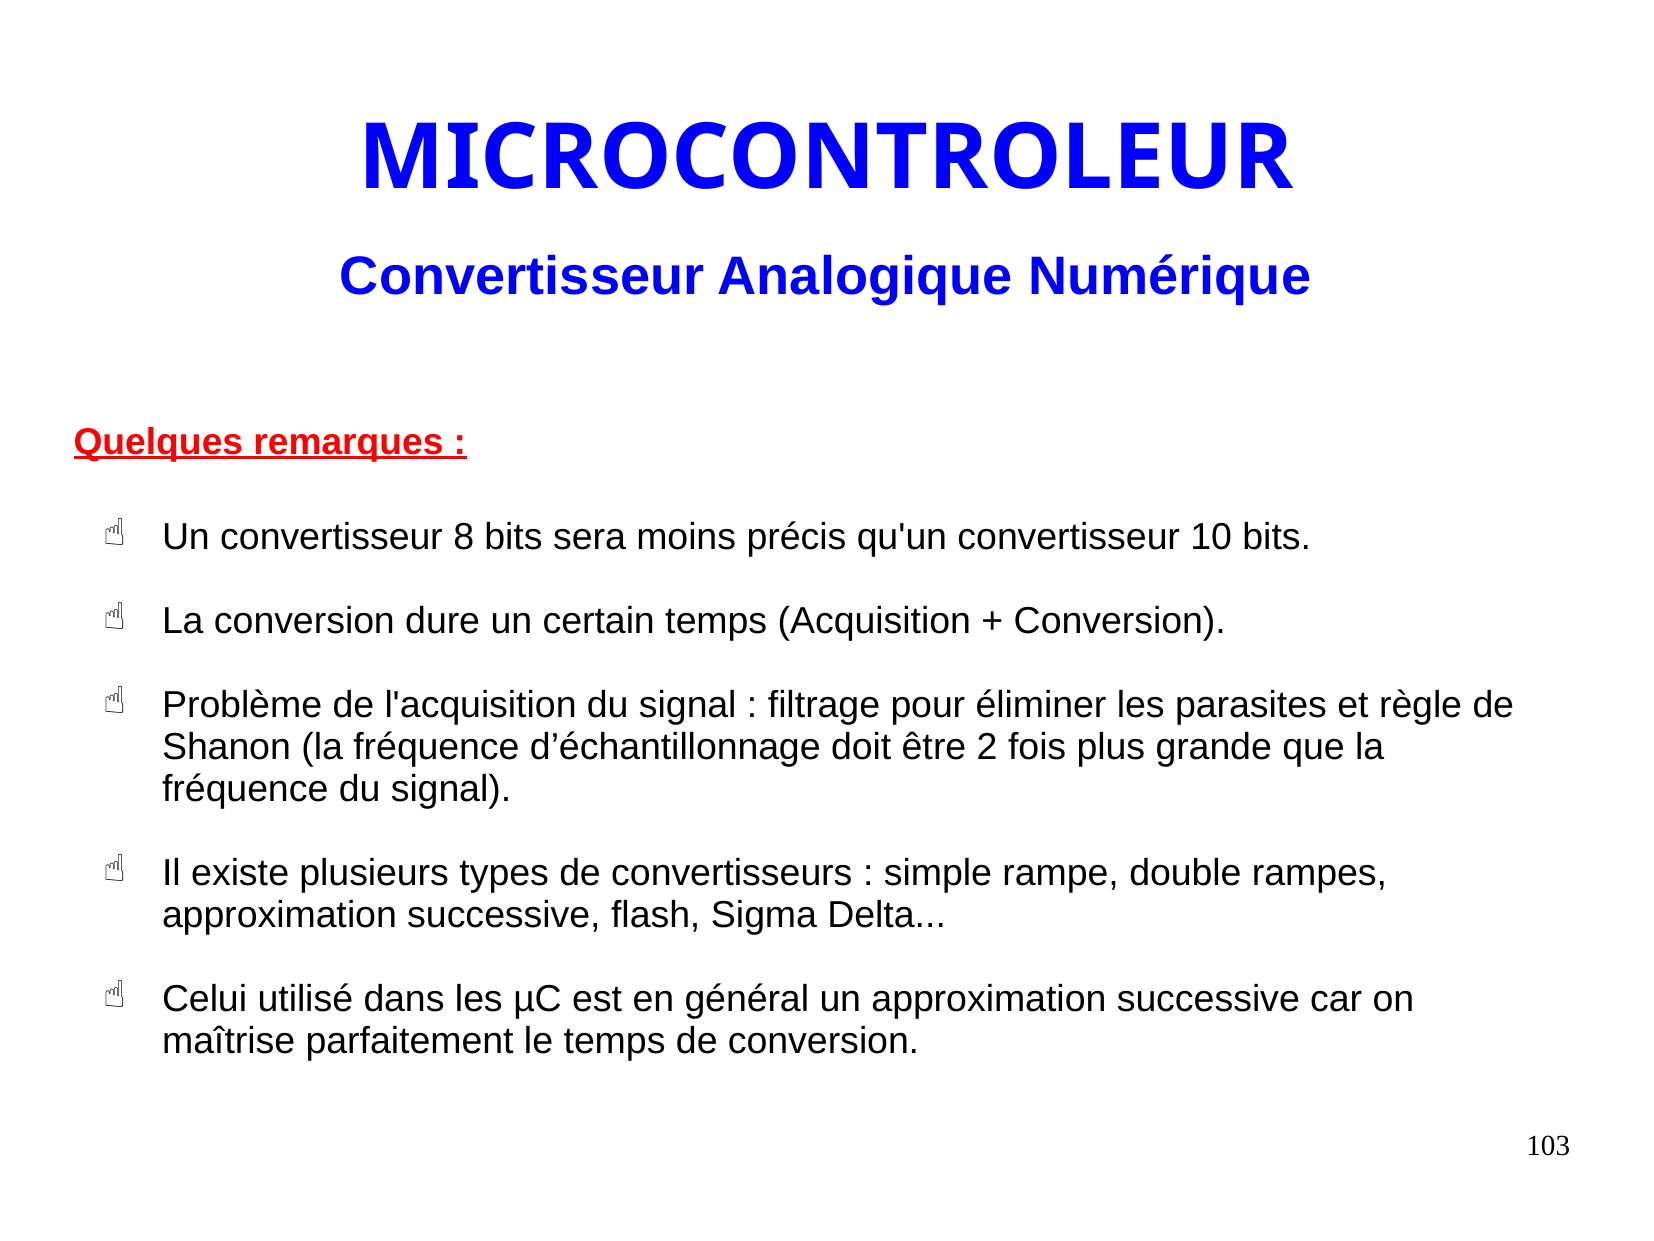

# MICROCONTROLEUR
Convertisseur Analogique Numérique
Quelques remarques :
Un convertisseur 8 bits sera moins précis qu'un convertisseur 10 bits.
La conversion dure un certain temps (Acquisition + Conversion).
Problème de l'acquisition du signal : filtrage pour éliminer les parasites et règle de Shanon (la fréquence d’échantillonnage doit être 2 fois plus grande que la fréquence du signal).
Il existe plusieurs types de convertisseurs : simple rampe, double rampes, approximation successive, flash, Sigma Delta...
Celui utilisé dans les µC est en général un approximation successive car on maîtrise parfaitement le temps de conversion.
103